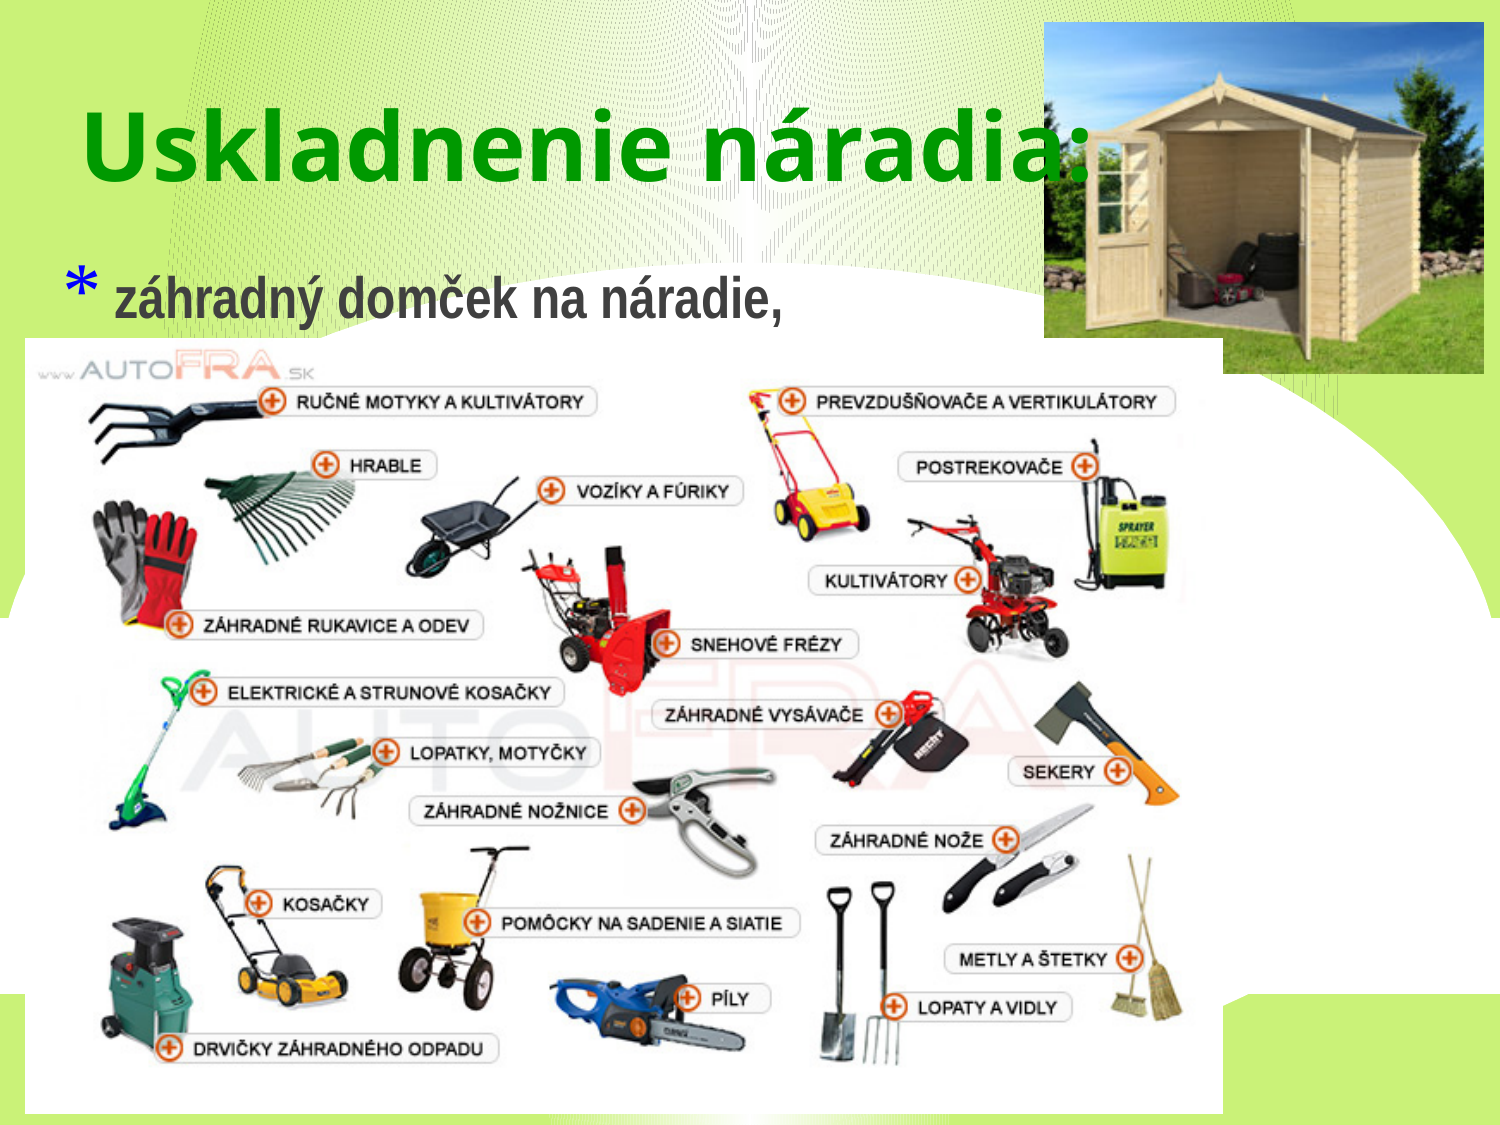

# Uskladnenie náradia:
 záhradný domček na náradie,